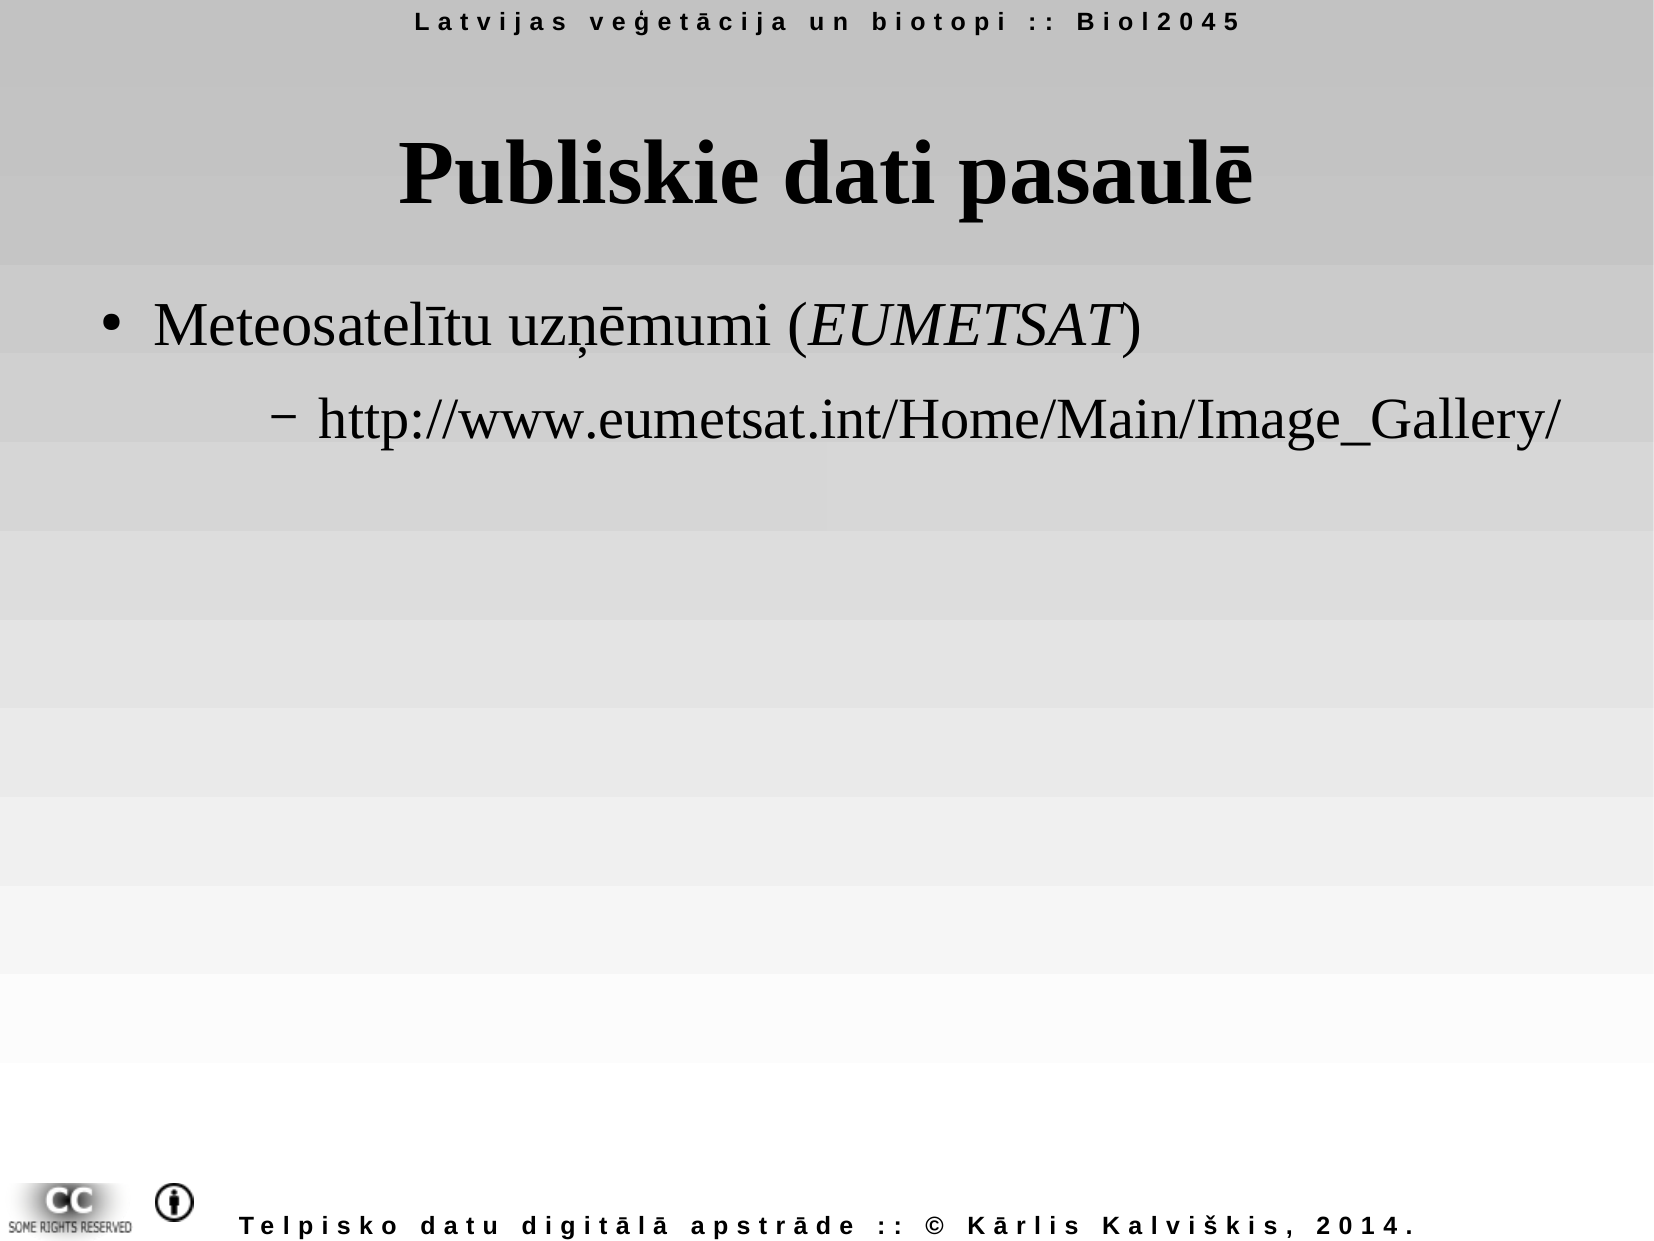

# Publiskie dati pasaulē
Meteosatelītu uzņēmumi (EUMETSAT)
http://www.eumetsat.int/Home/Main/Image_Gallery/